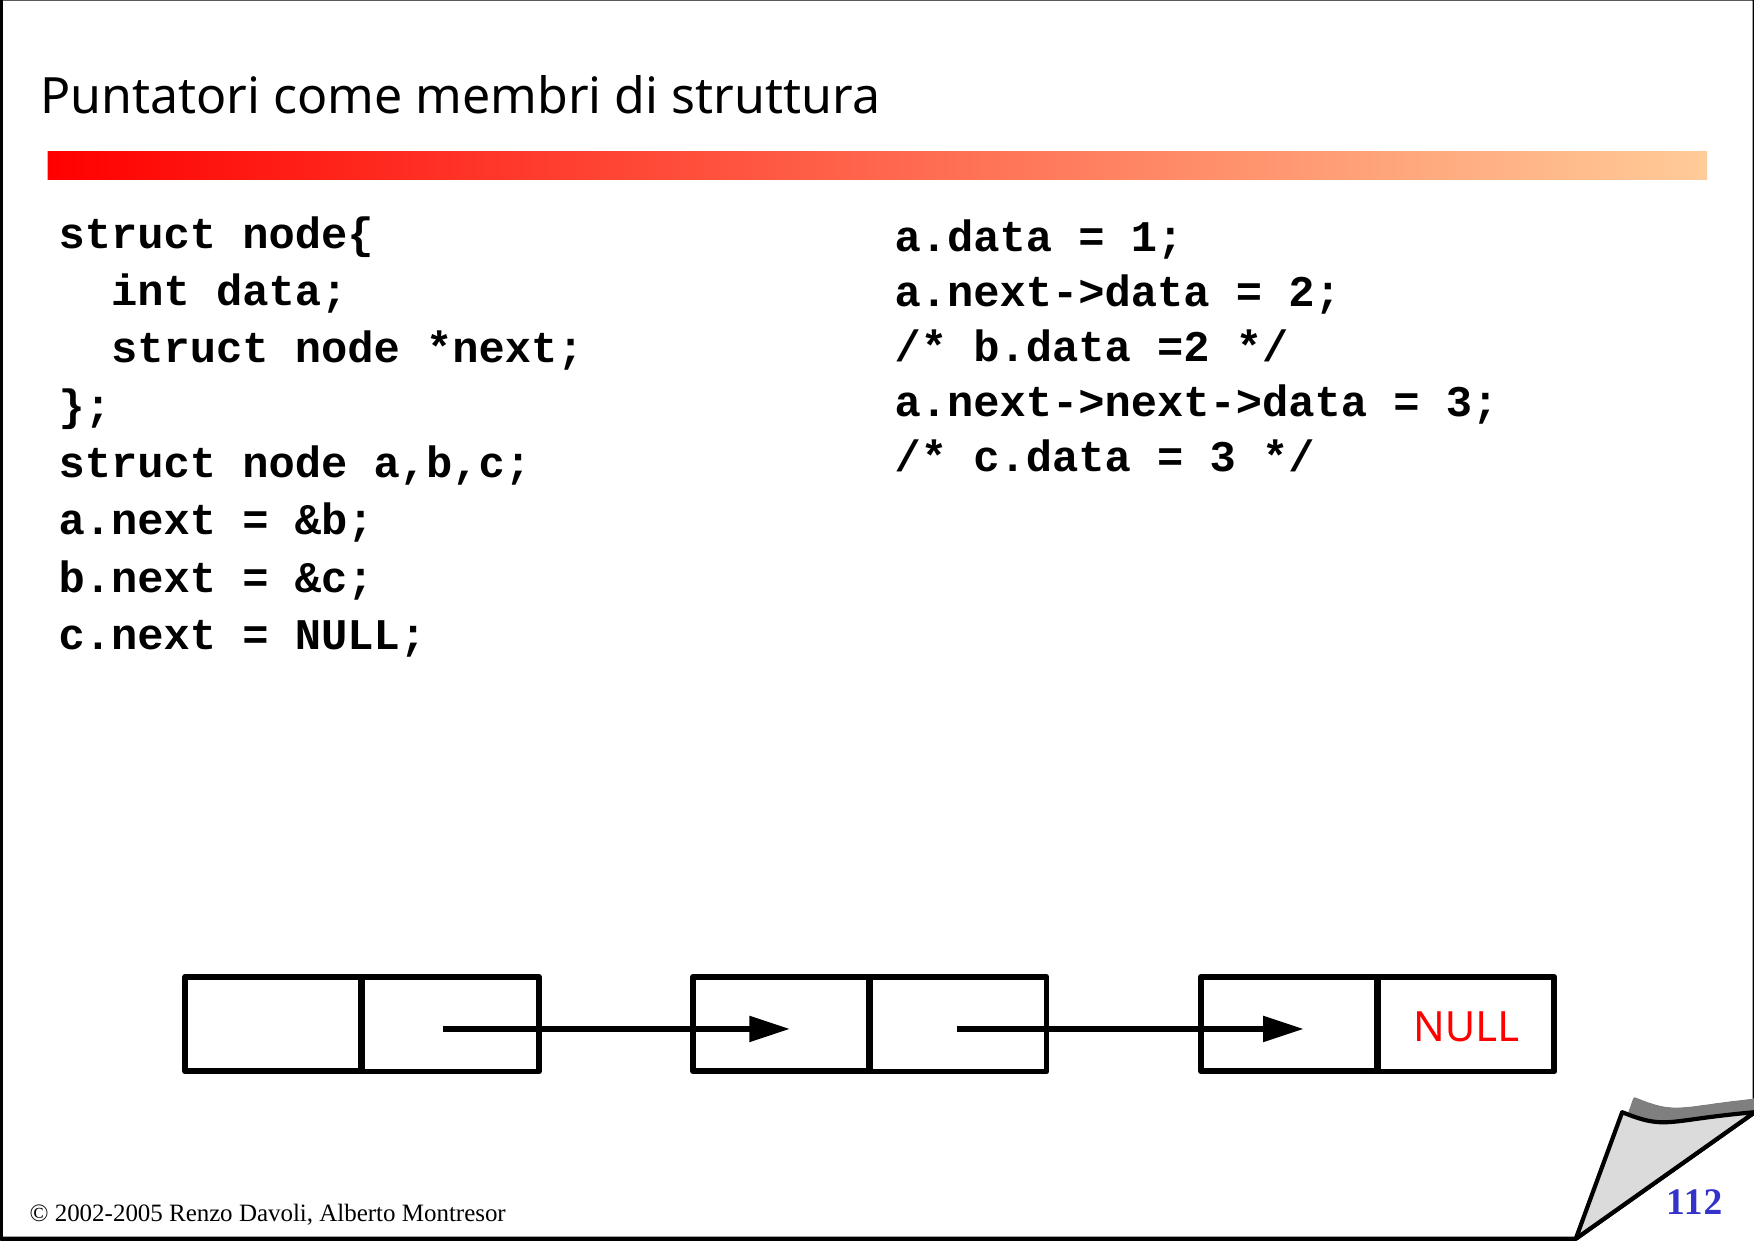

# Puntatori come membri di struttura
struct node{
 int data;
 struct node *next;
};
struct node a,b,c;
a.next = &b;
b.next = &c;
c.next = NULL;
a.data = 1;
a.next->data = 2;
/* b.data =2 */
a.next->next->data = 3;
/* c.data = 3 */
NULL